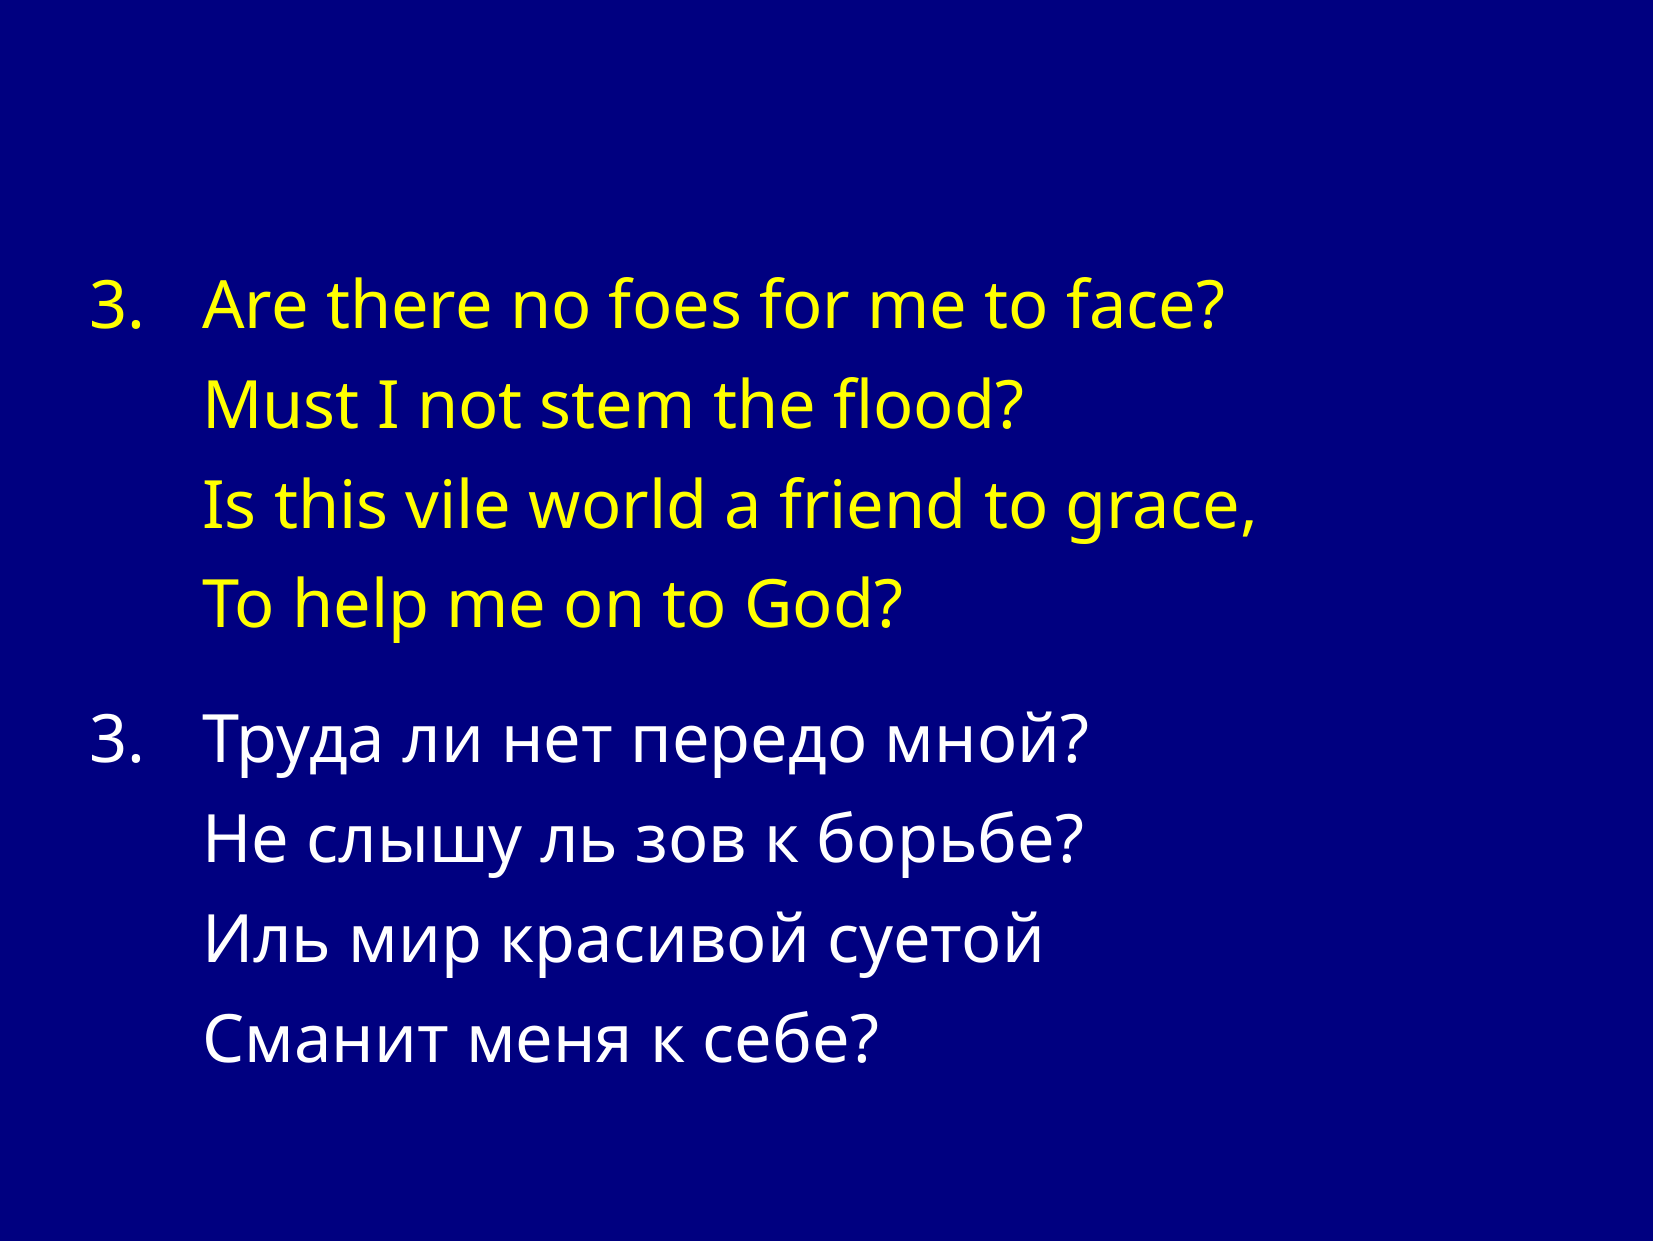

3.	Are there no foes for me to face?
	Must I not stem the flood?
	Is this vile world a friend to grace,
	To help me on to God?
3.	Труда ли нет передо мной?
	Не слышу ль зов к борьбе?
	Иль мир красивой суетой
	Сманит меня к себе?